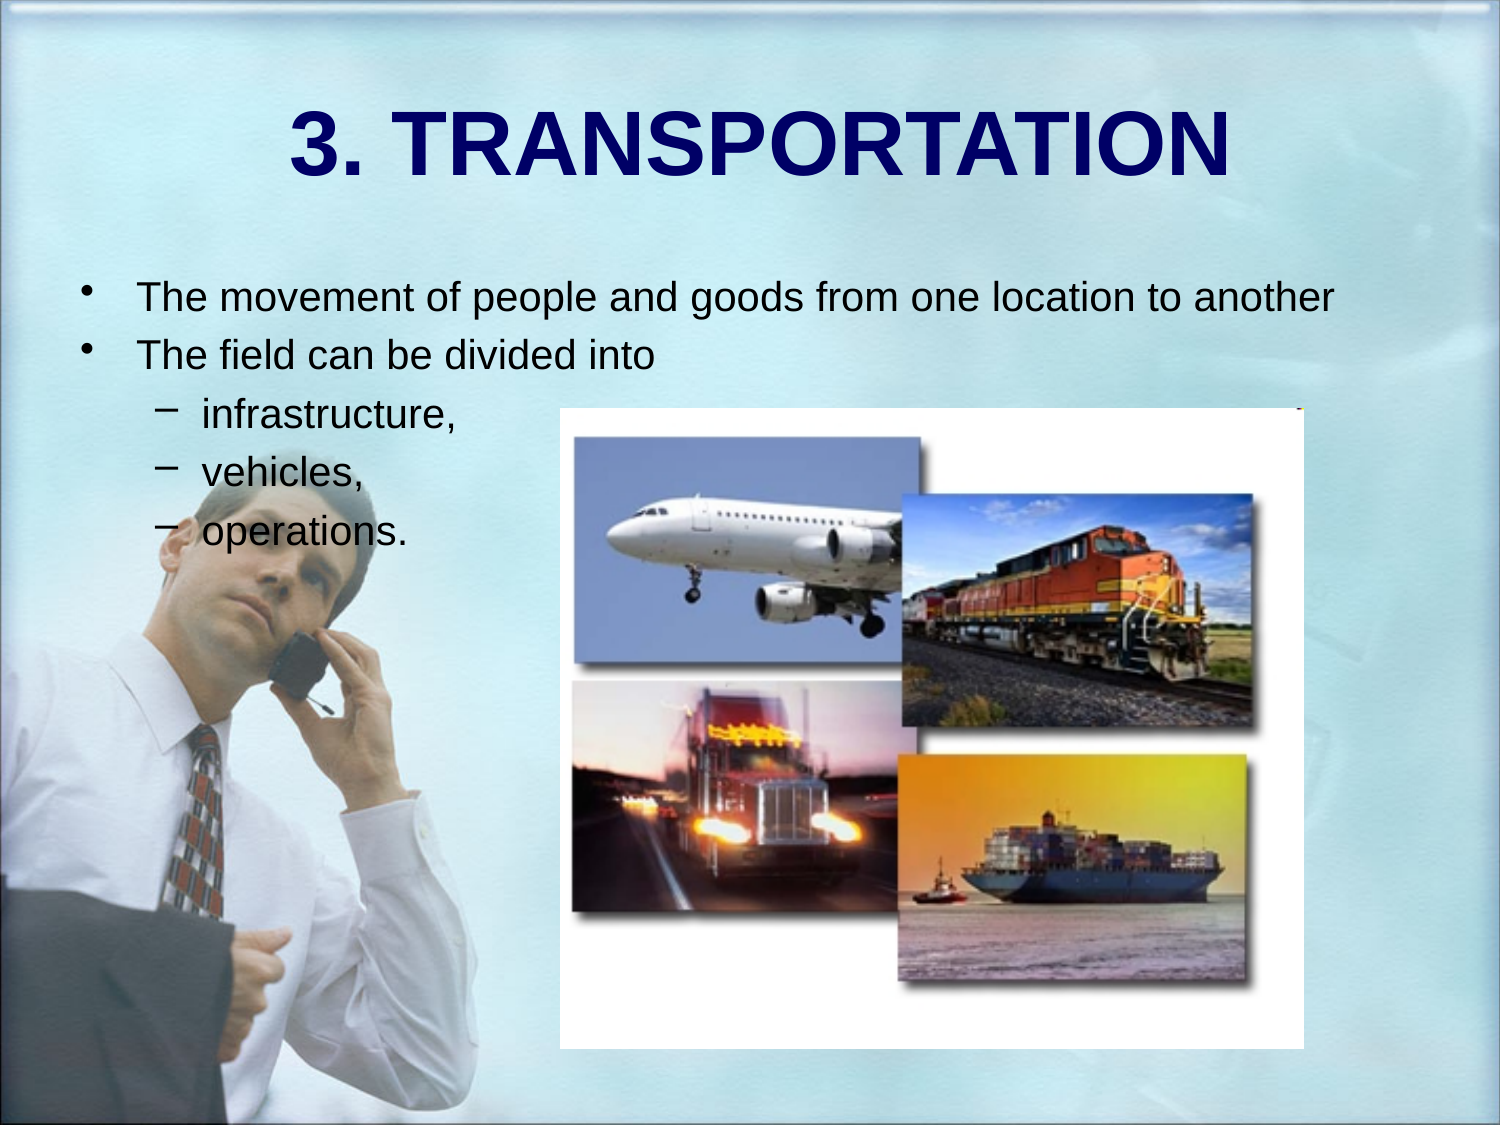

# 3. TRANSPORTATION
The movement of people and goods from one location to another
The field can be divided into
infrastructure,
vehicles,
operations.